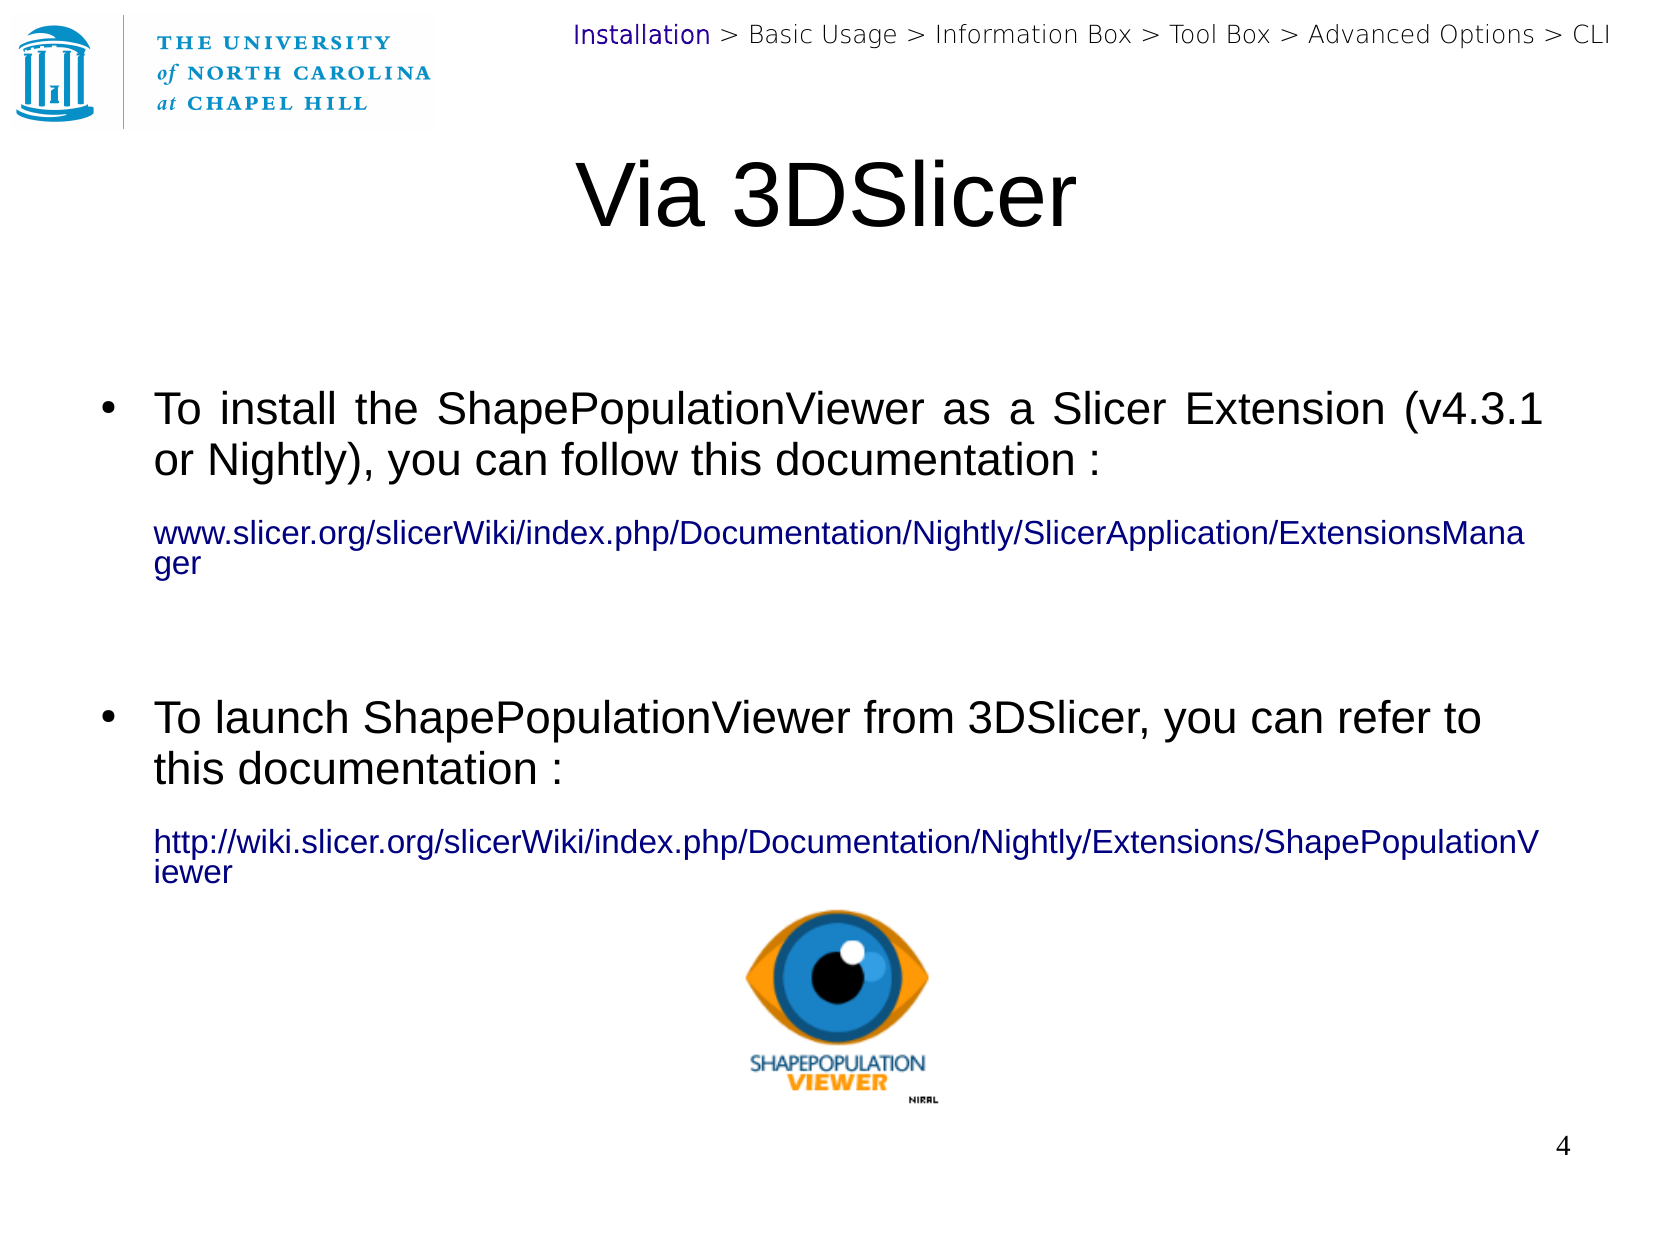

Installation > Basic Usage > Information Box > Tool Box > Advanced Options > CLI
# Via 3DSlicer
To install the ShapePopulationViewer as a Slicer Extension (v4.3.1 or Nightly), you can follow this documentation :
www.slicer.org/slicerWiki/index.php/Documentation/Nightly/SlicerApplication/ExtensionsManager
To launch ShapePopulationViewer from 3DSlicer, you can refer to this documentation :
http://wiki.slicer.org/slicerWiki/index.php/Documentation/Nightly/Extensions/ShapePopulationViewer
4